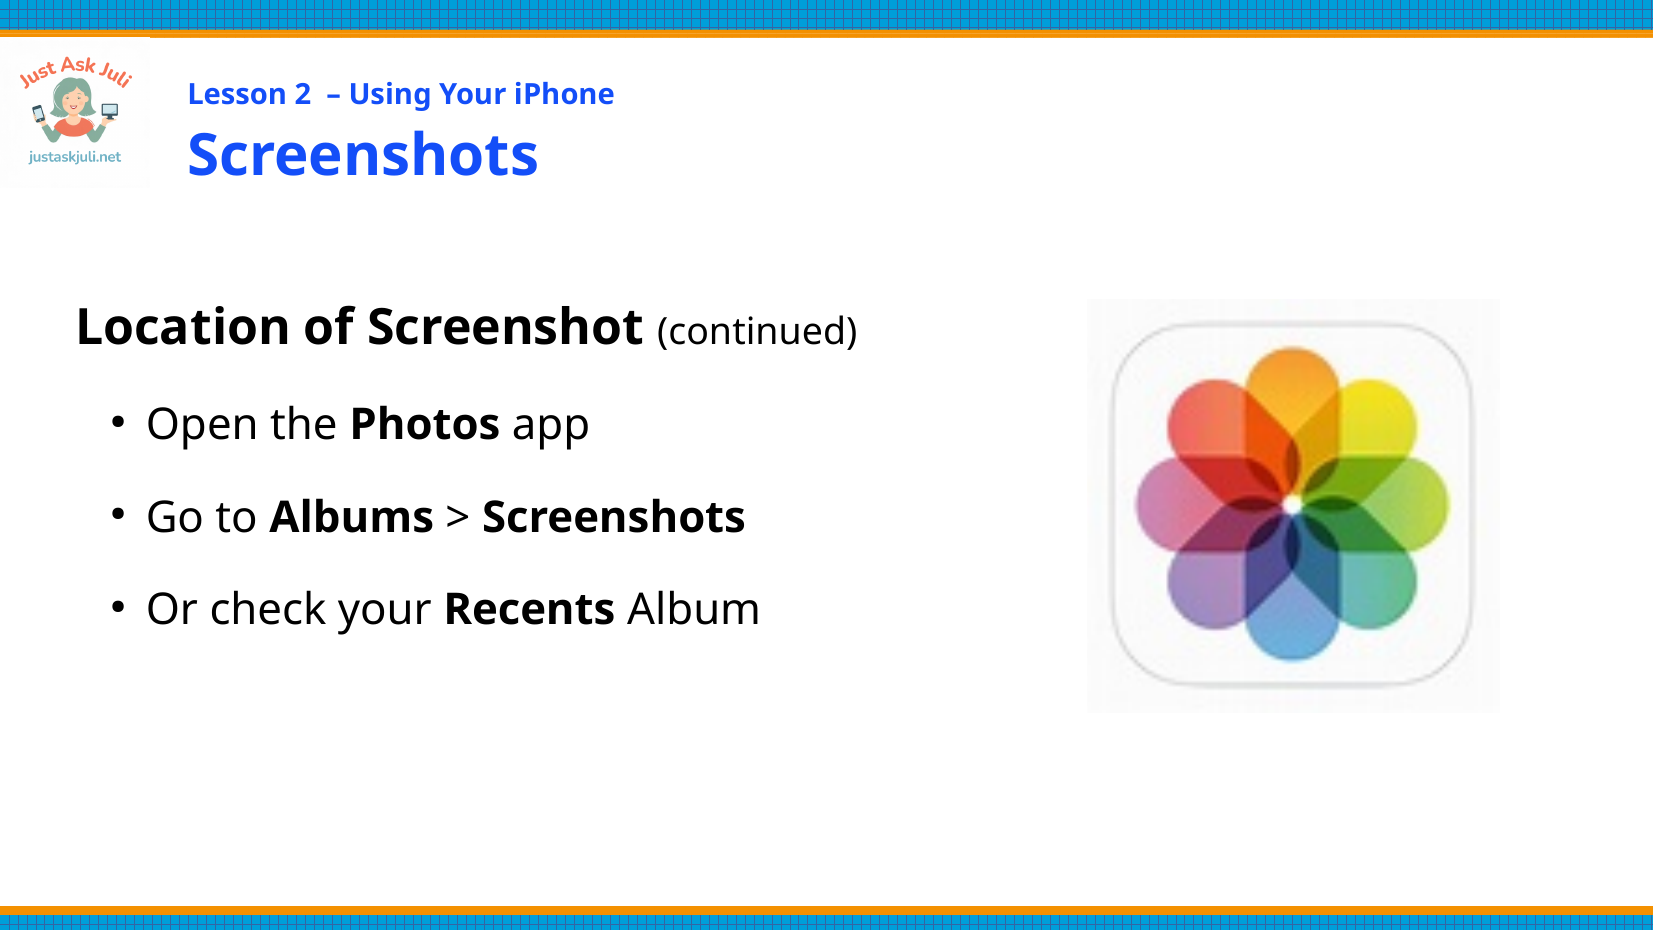

Lesson 2 – Using Your iPhone
Screenshots
Location of Screenshot (continued)
Open the Photos app
Go to Albums > Screenshots
Or check your Recents Album